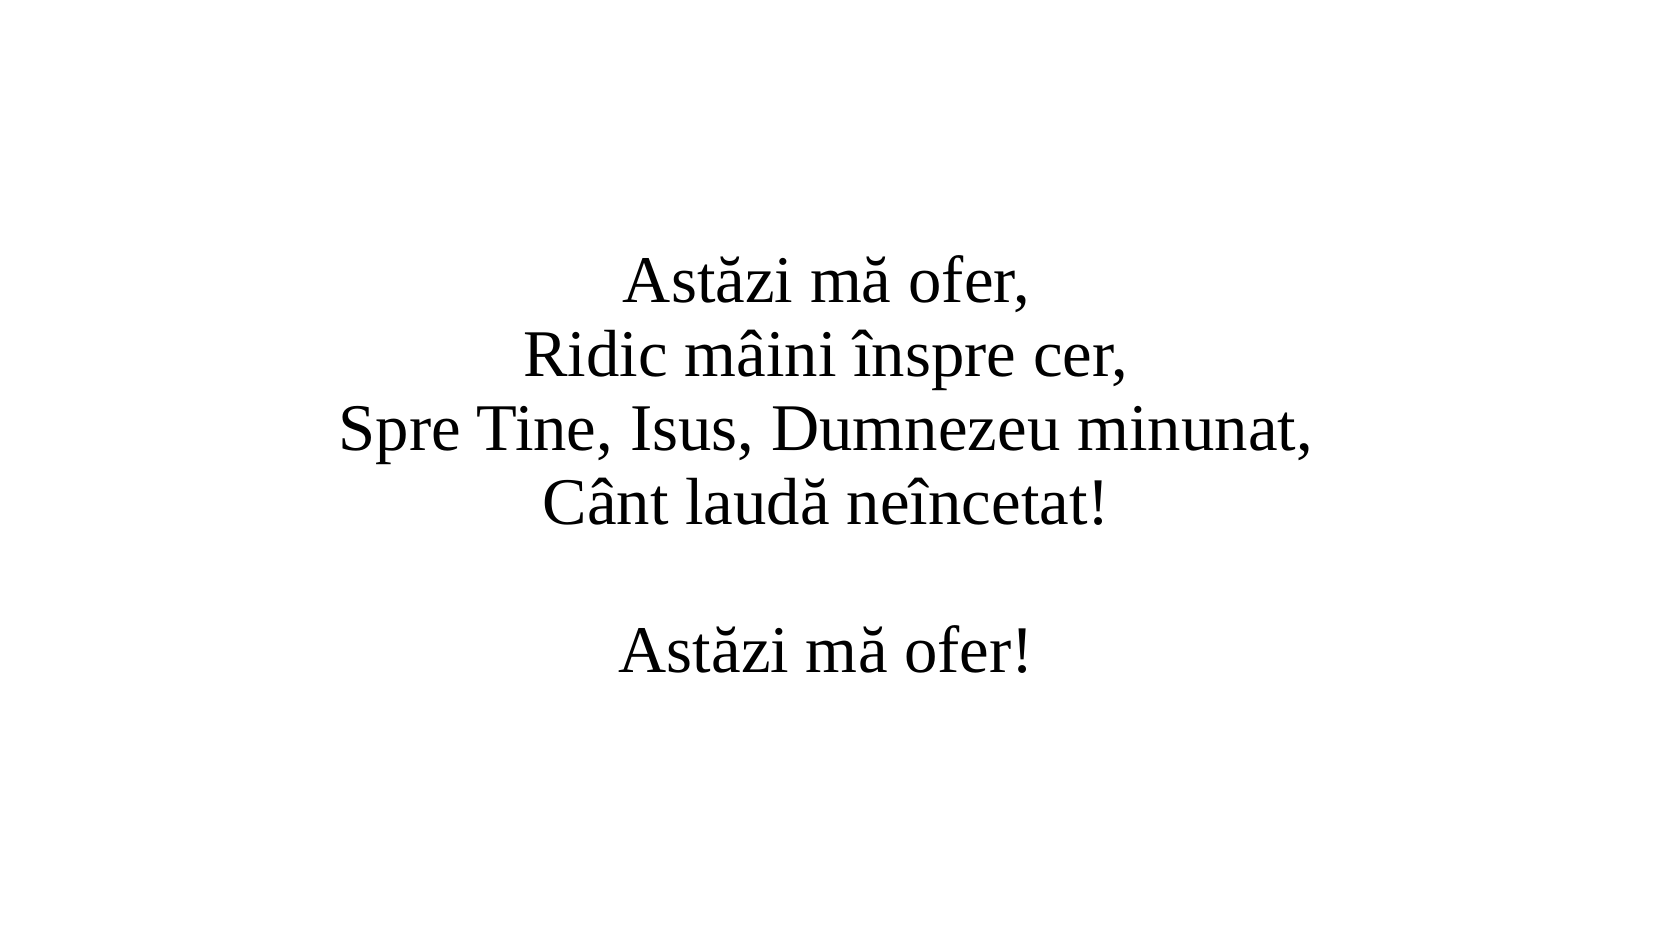

# Astăzi mă ofer,
Ridic mâini înspre cer,
Spre Tine, Isus, Dumnezeu minunat,
Cânt laudă neîncetat!
Astăzi mă ofer!